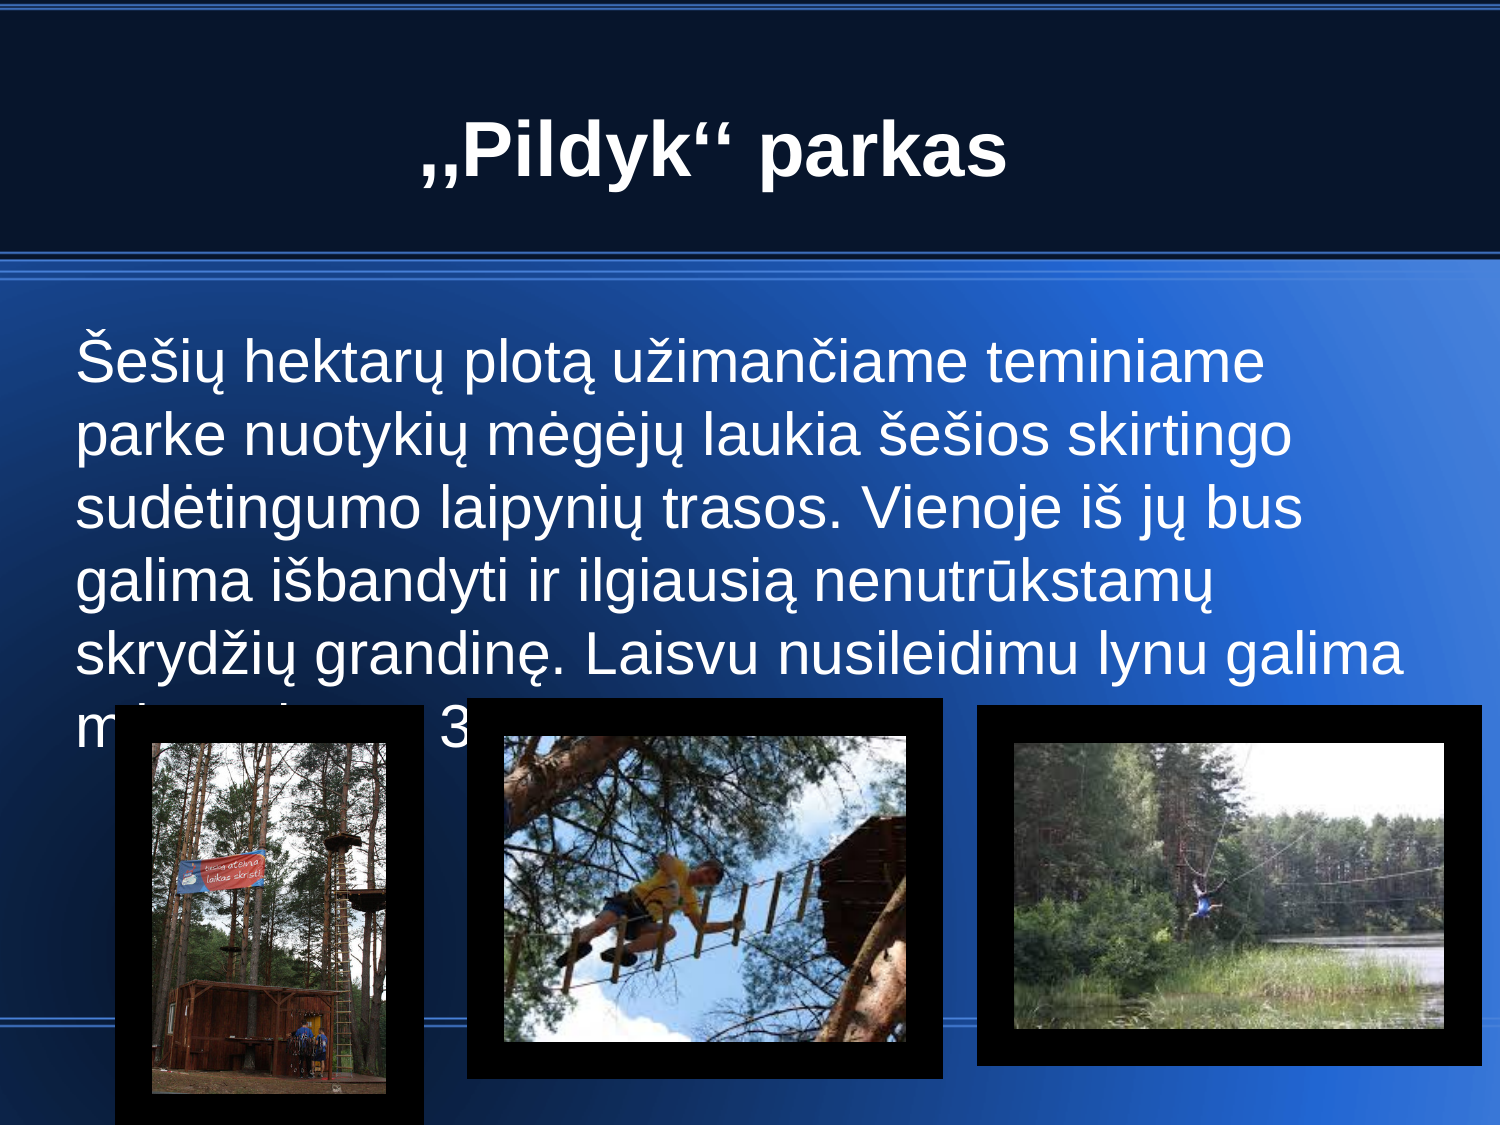

# ,,Pildyk‘‘ parkas
Šešių hektarų plotą užimančiame teminiame parke nuotykių mėgėjų laukia šešios skirtingo sudėtingumo laipynių trasos. Vienoje iš jų bus galima išbandyti ir ilgiausią nenutrūkstamų skrydžių grandinę. Laisvu nusileidimu lynu galima mėgautis net 300 metrų.